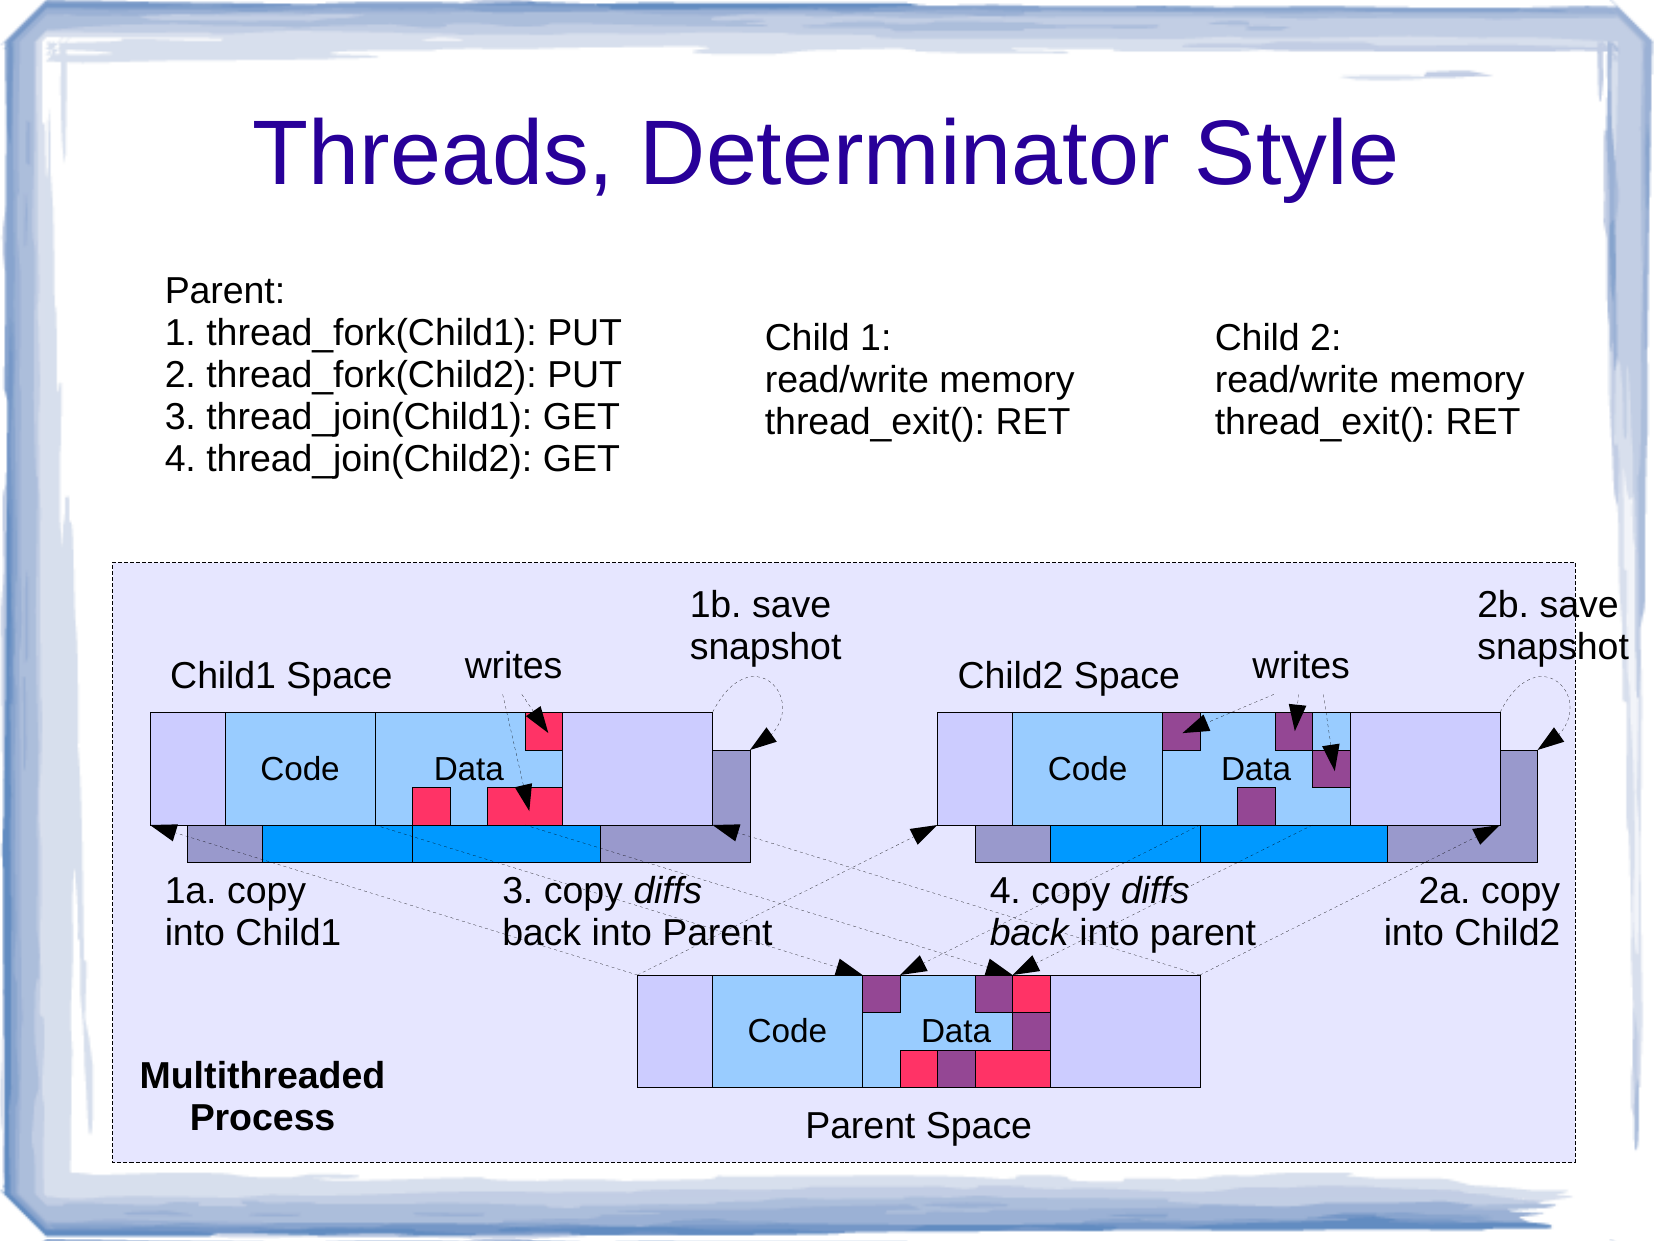

# Threads, Determinator Style
Parent:
1. thread_fork(Child1): PUT
2. thread_fork(Child2): PUT
3. thread_join(Child1): GET
4. thread_join(Child2): GET
Child 1:
read/write memory
thread_exit(): RET
Child 2:
read/write memory
thread_exit(): RET
1b. save
snapshot
2b. save
snapshot
writes
writes
Child1 Space
Code
Data
Child2 Space
Code
Data
Code
Data
Code
Data
1a. copy
into Child1
3. copy diffs
back into Parent
2a. copy
into Child2
4. copy diffs
back into parent
Code
Data
Multithreaded
Process
Parent Space